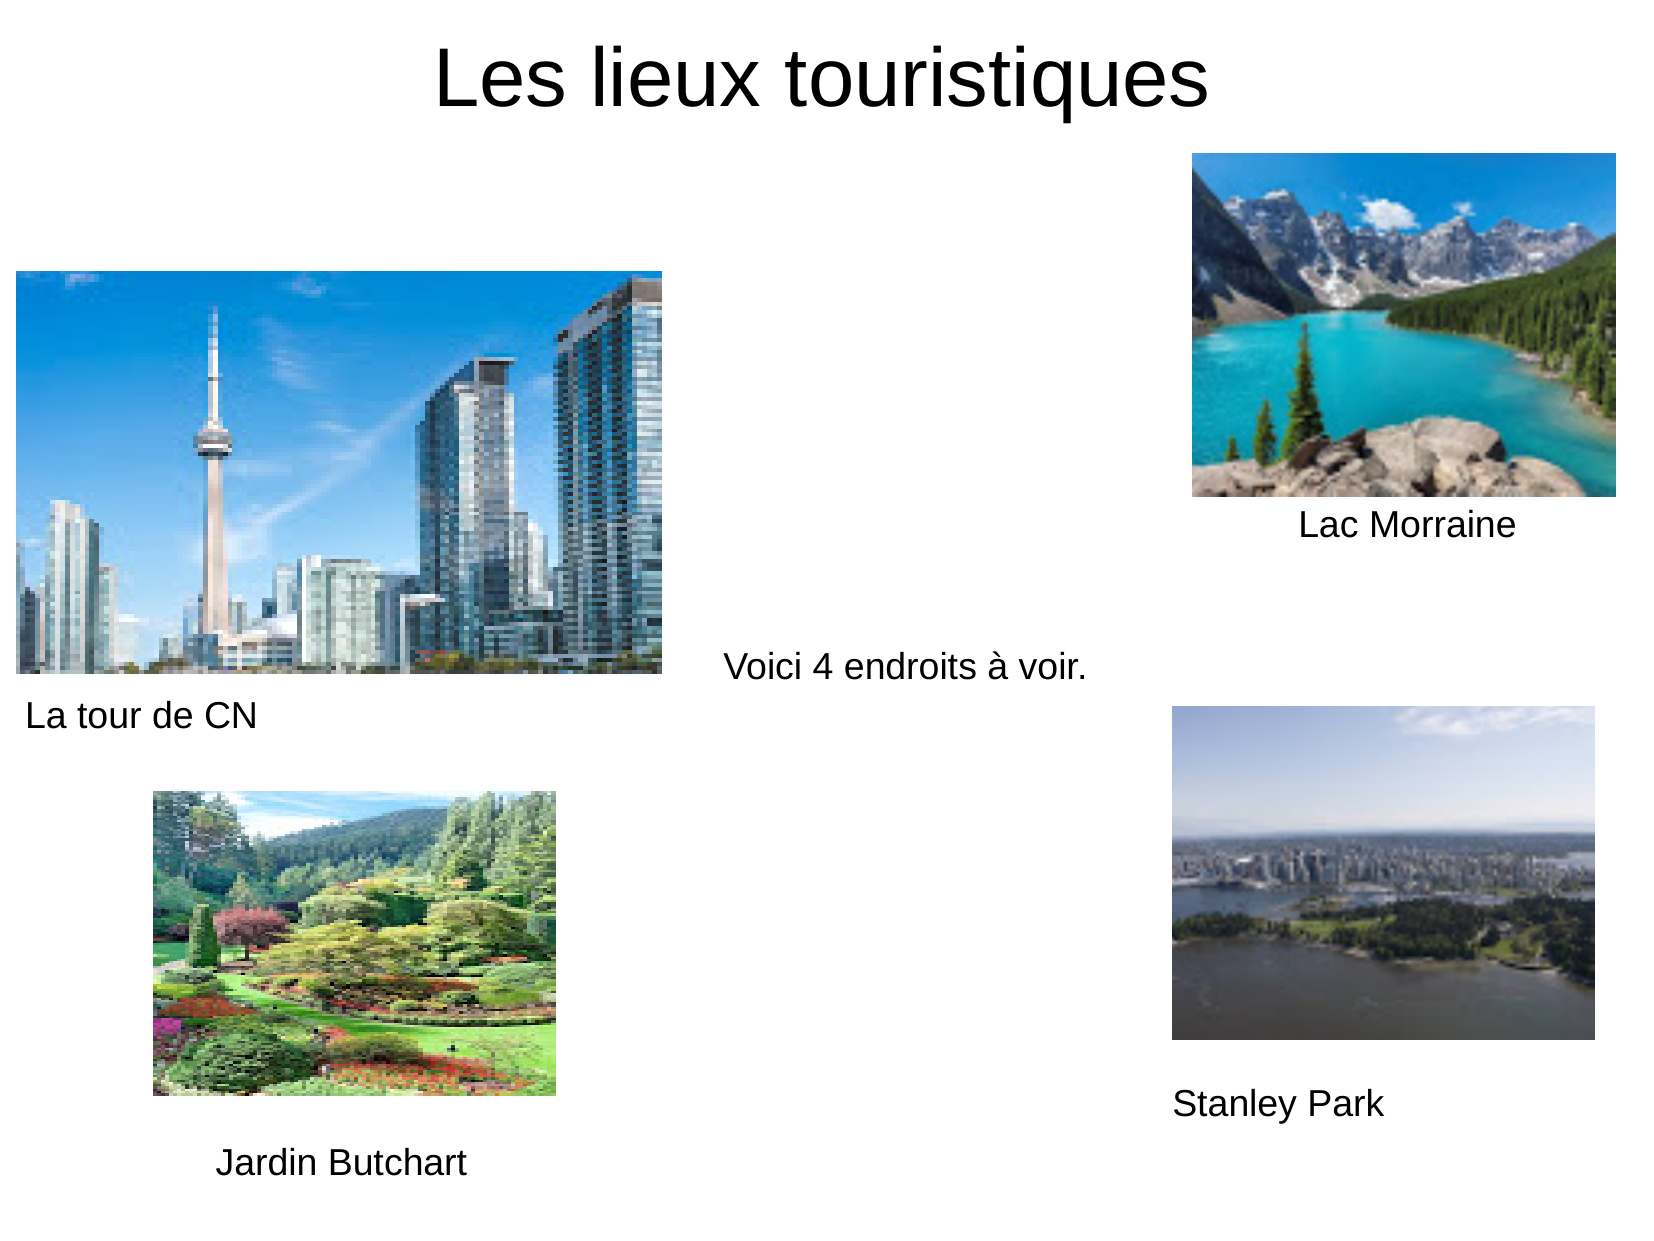

Les lieux touristiques
 Lac Morraine
Voici 4 endroits à voir.
 La tour de CN
Stanley Park
Jardin Butchart